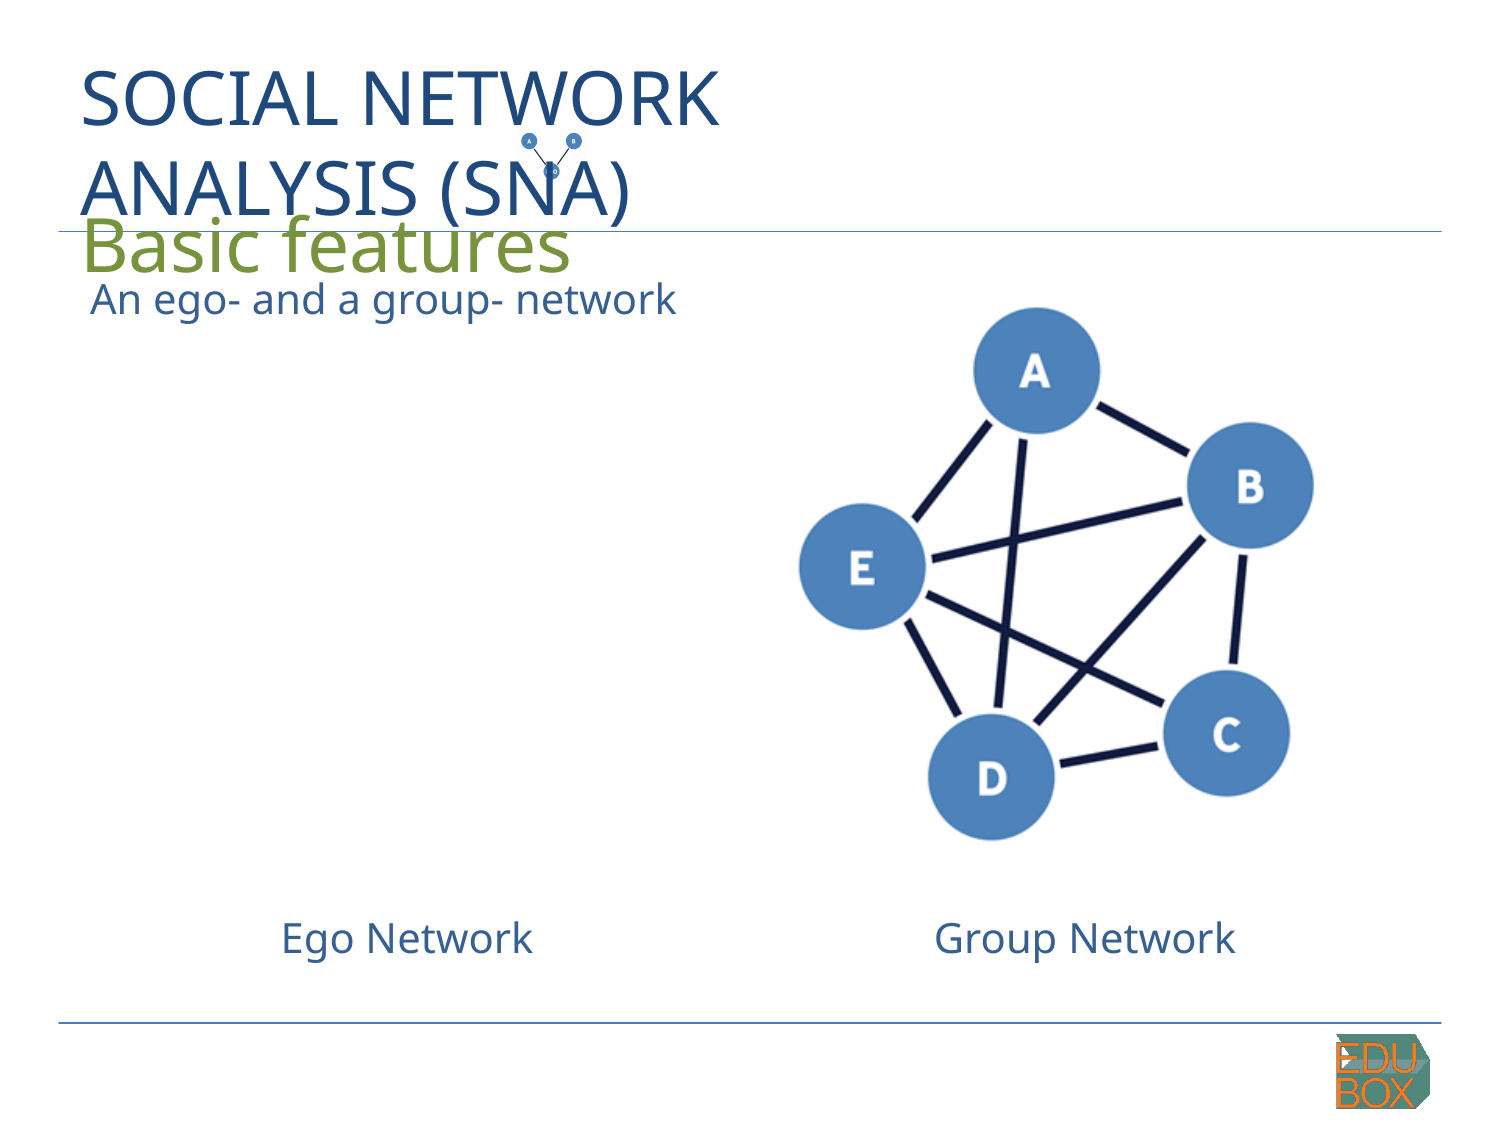

SOCIAL NETWORK ANALYSIS (SNA)
# Basic features
An ego- and a group- network
Ego Network
Group Network